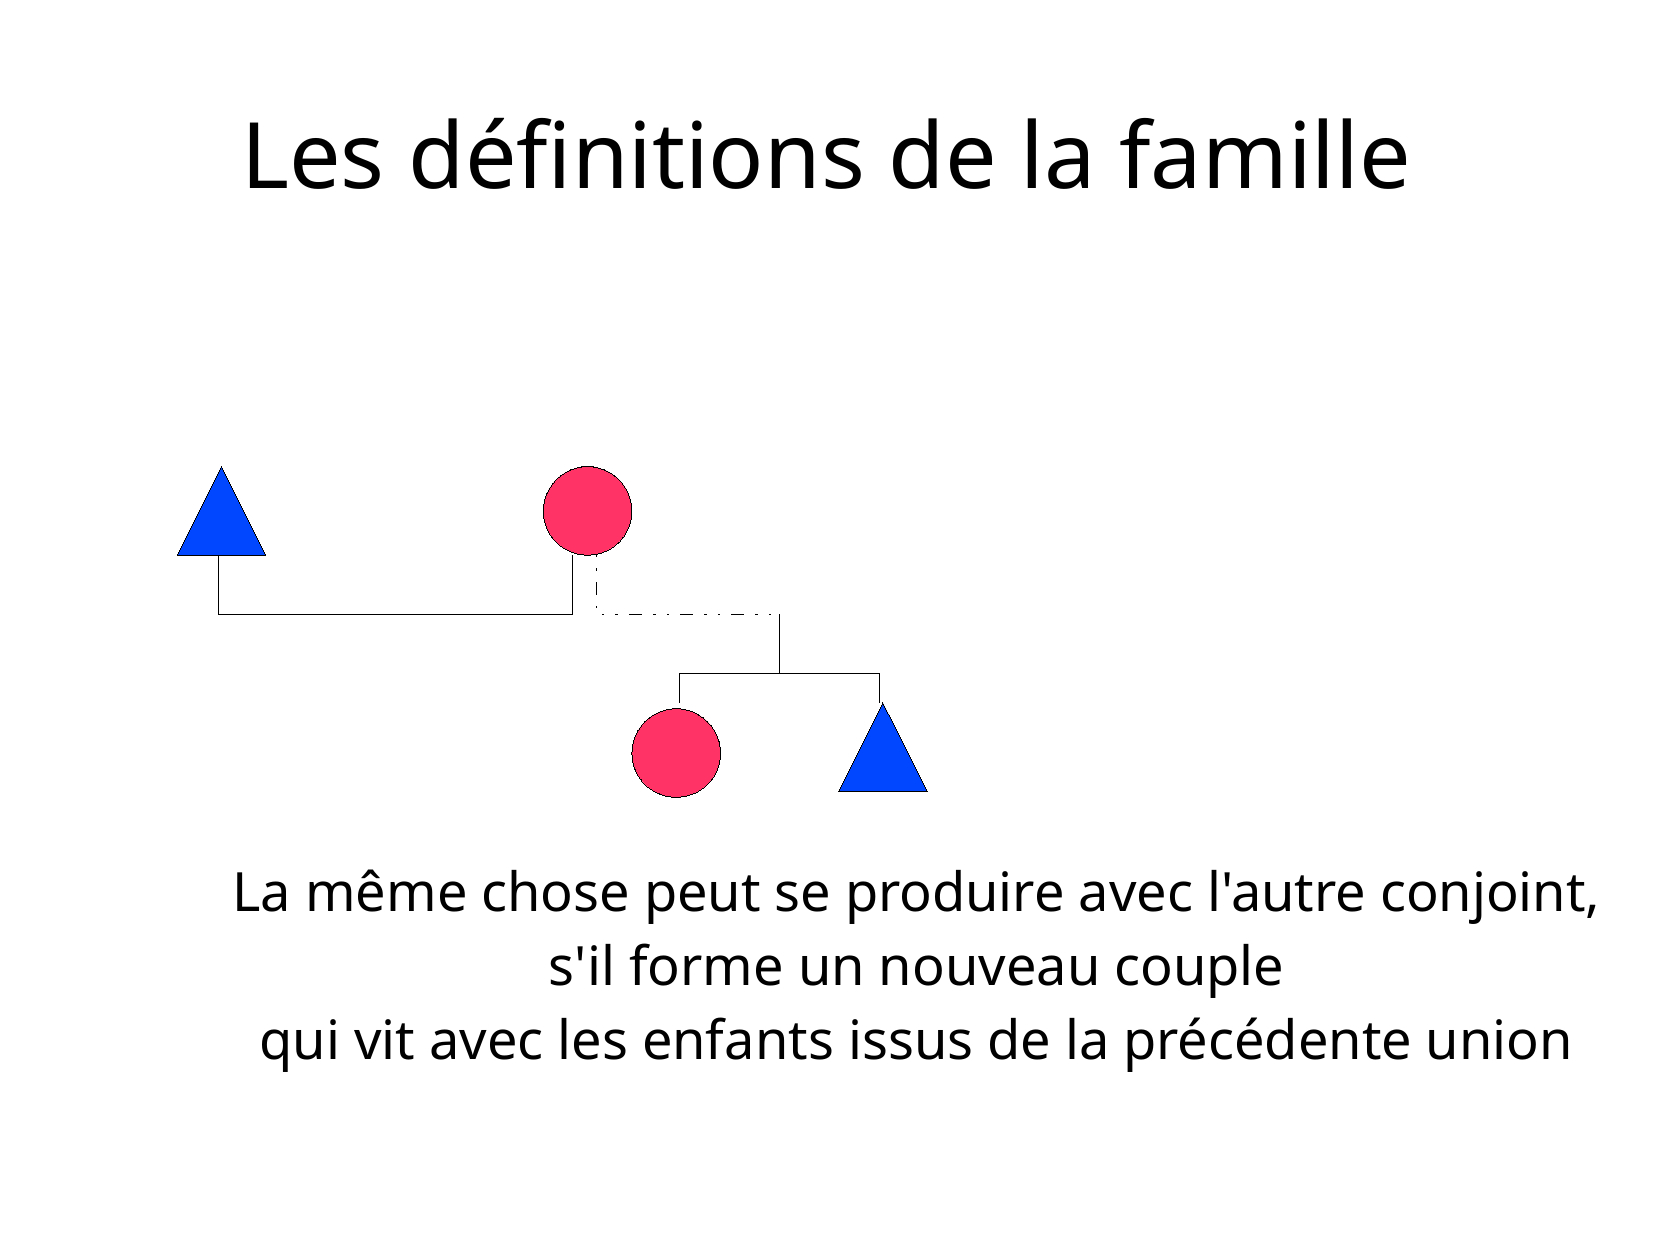

# Les définitions de la famille
La même chose peut se produire avec l'autre conjoint,
s'il forme un nouveau couple
qui vit avec les enfants issus de la précédente union